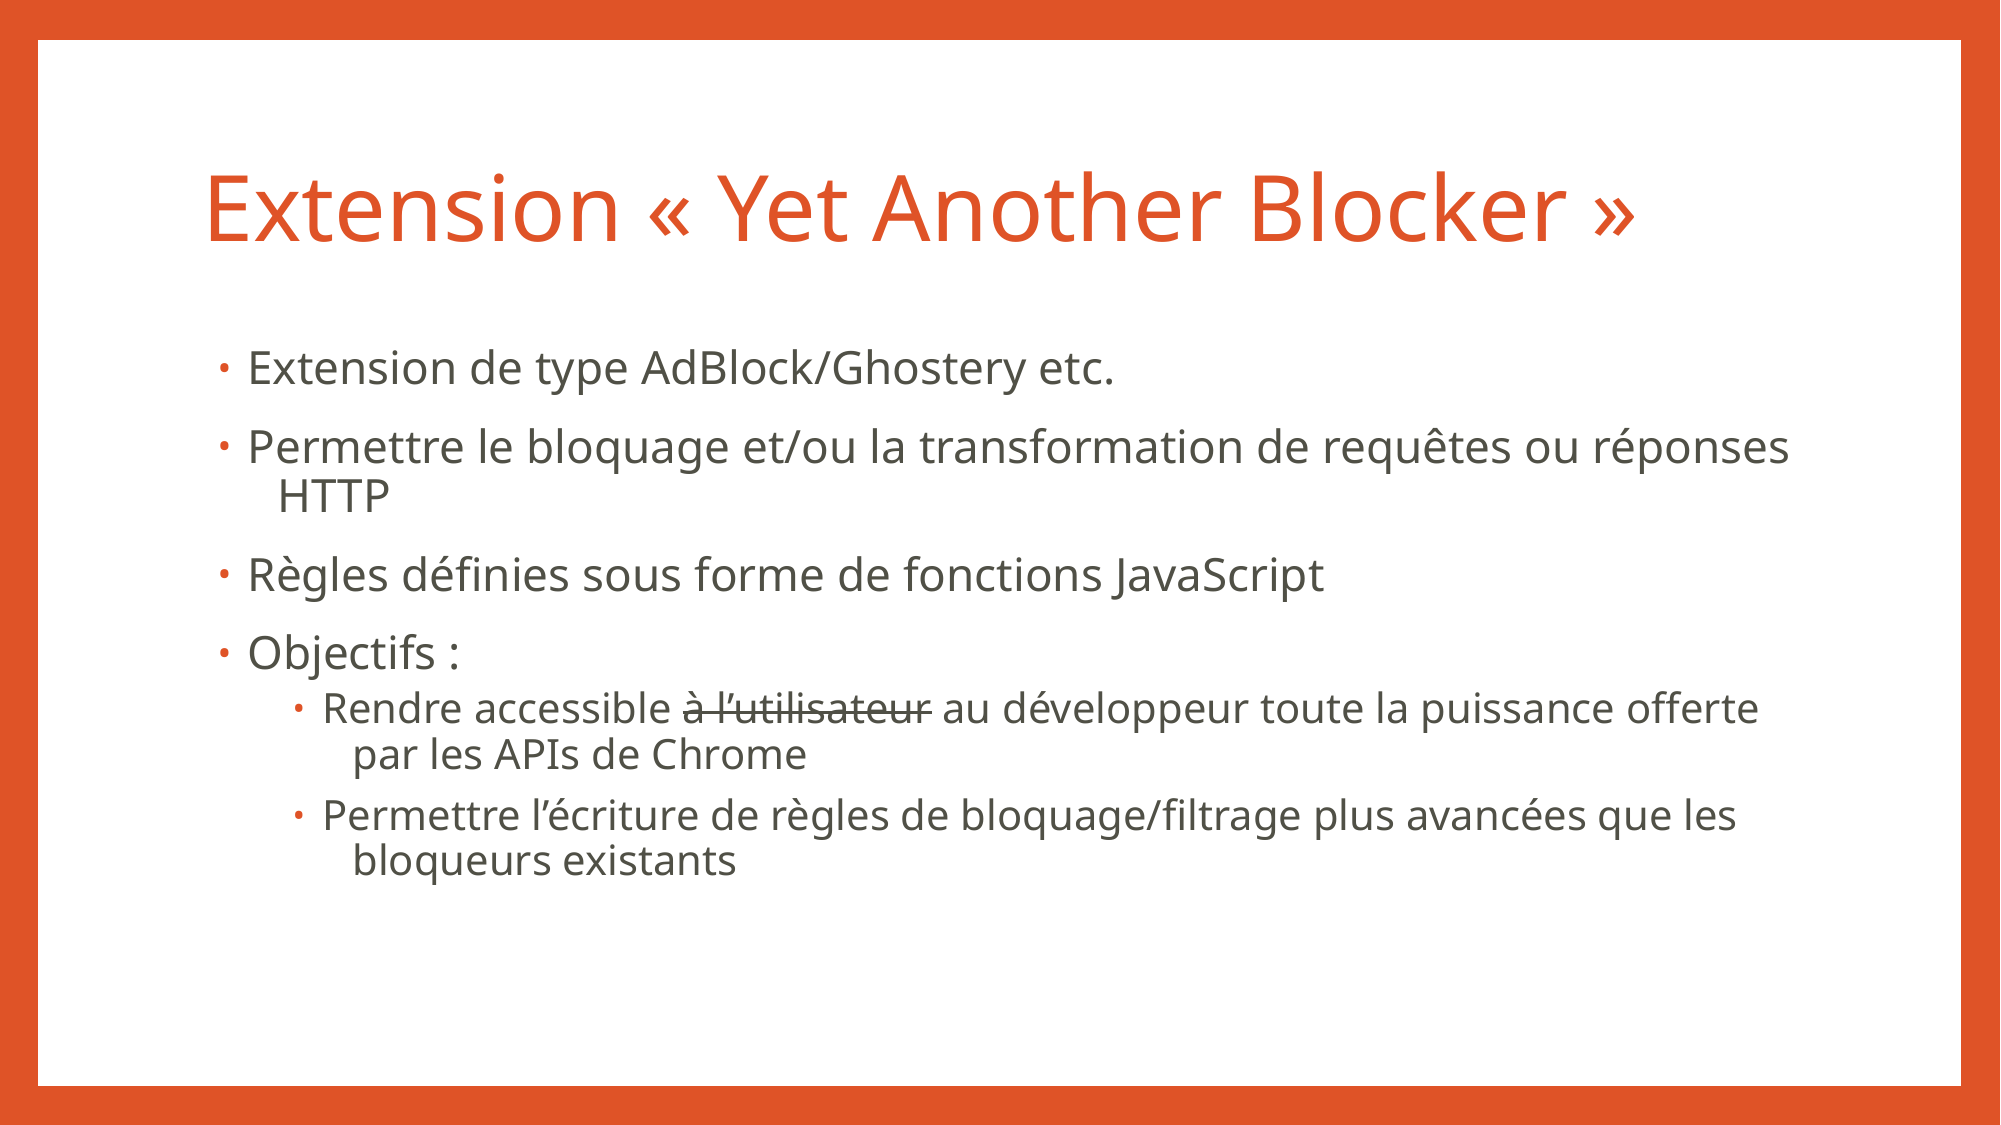

# Extension « Yet Another Blocker »
Extension de type AdBlock/Ghostery etc.
Permettre le bloquage et/ou la transformation de requêtes ou réponses HTTP
Règles définies sous forme de fonctions JavaScript
Objectifs :
Rendre accessible à l’utilisateur au développeur toute la puissance offerte par les APIs de Chrome
Permettre l’écriture de règles de bloquage/filtrage plus avancées que les bloqueurs existants